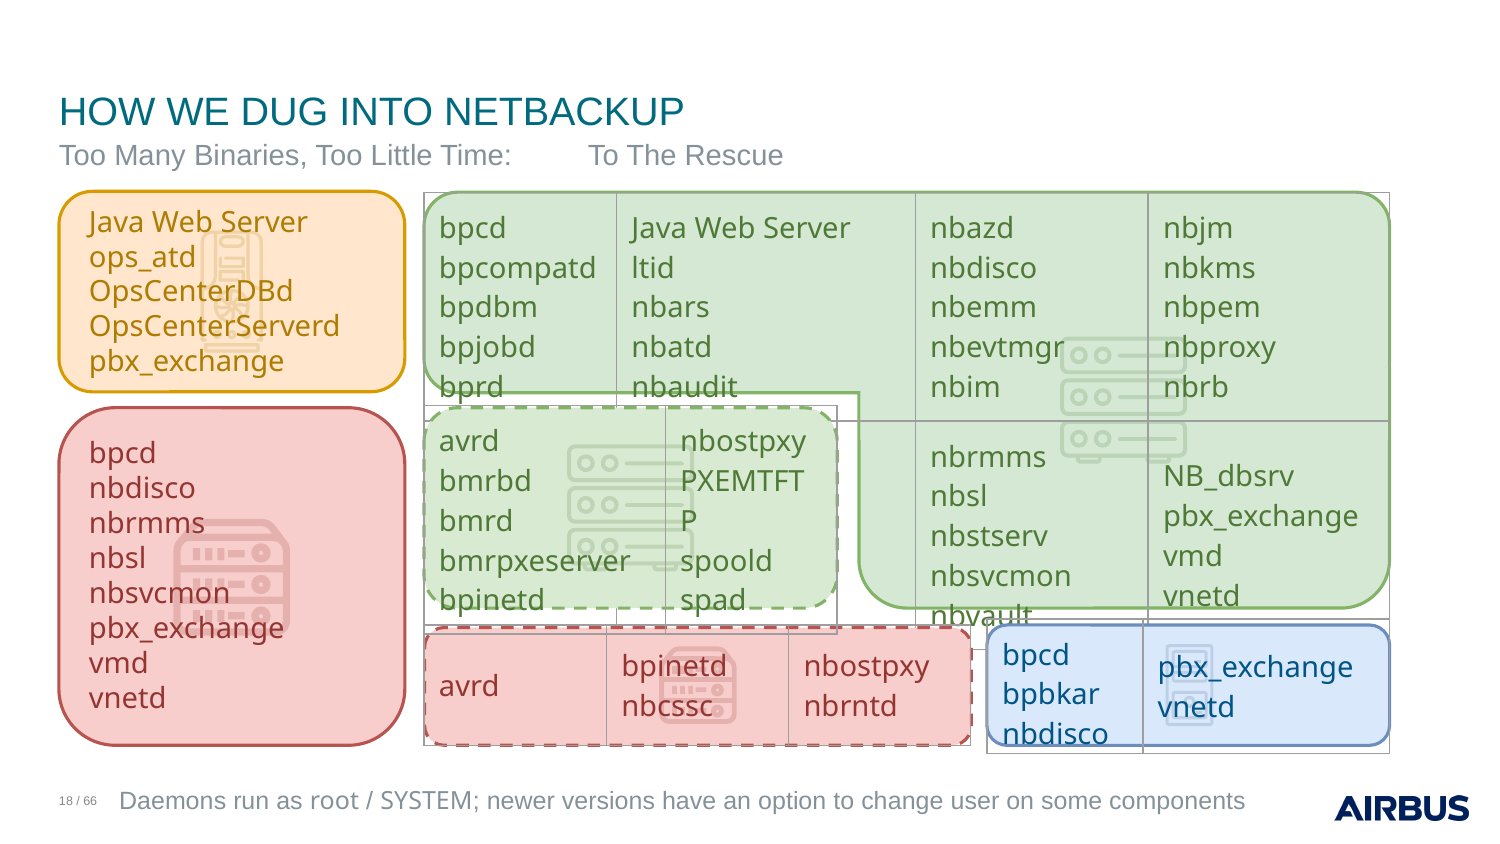

# HOW WE DUG INTO NETBACKUP Too Many Binaries, Too Little Time: $ ps To The Rescue
Java Web Server
ops_atd
OpsCenterDBd
OpsCenterServerd
pbx_exchange
| bpcd bpcompatd bpdbm bpjobd bprd | Java Web Server ltid nbars nbatd nbaudit | nbazd nbdisco nbemm nbevtmgr nbim | nbjm nbkms nbpem nbproxy nbrb |
| --- | --- | --- | --- |
| | | nbrmms nbsl nbstserv nbsvcmon nbvault | NB\_dbsrv pbx\_exchange vmd vnetd |
bpcd
nbdisco
nbrmms
nbsl
nbsvcmon
pbx_exchange
vmd
vnetd
| avrd bmrbd bmrd bmrpxeserver bpinetd | nbostpxy PXEMTFTP spoold spad |
| --- | --- |
| bpcd bpbkar nbdisco | pbx\_exchange vnetd |
| --- | --- |
| avrd | bpinetd nbcssc | nbostpxy nbrntd |
| --- | --- | --- |
Daemons run as root / SYSTEM; newer versions have an option to change user on some components